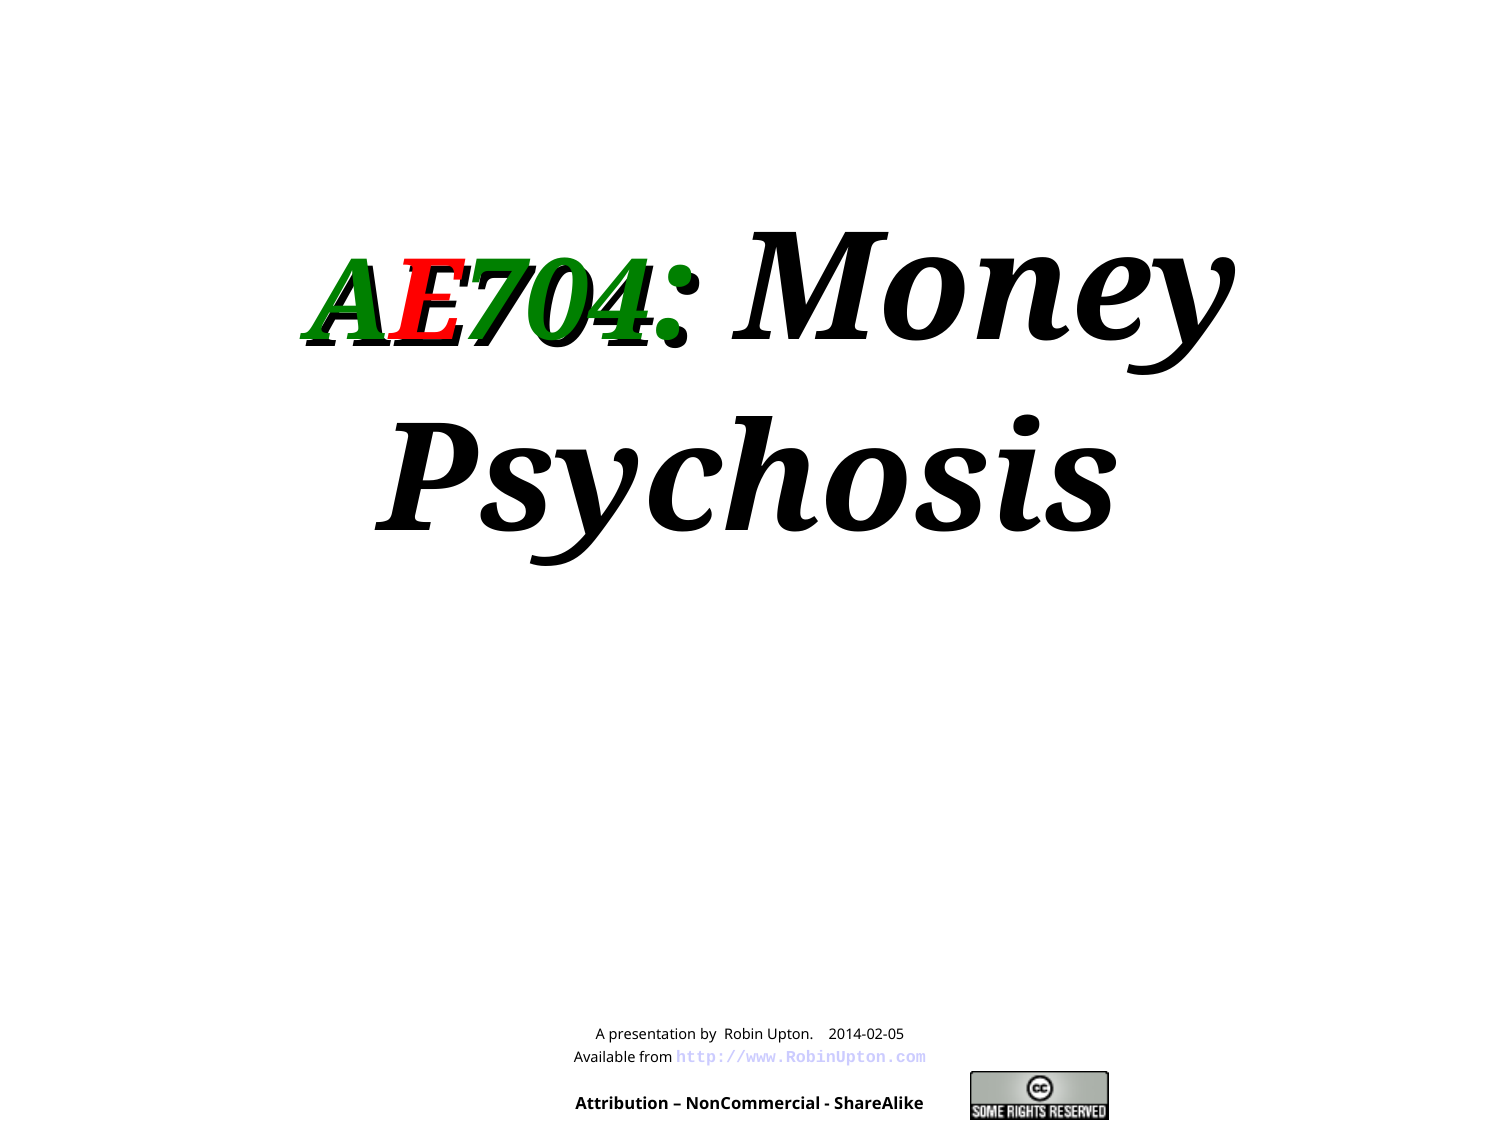

AE704: Money Psychosis
A presentation by Robin Upton. 2014-02-05
Available from http://www.RobinUpton.com
Attribution – NonCommercial - ShareAlike